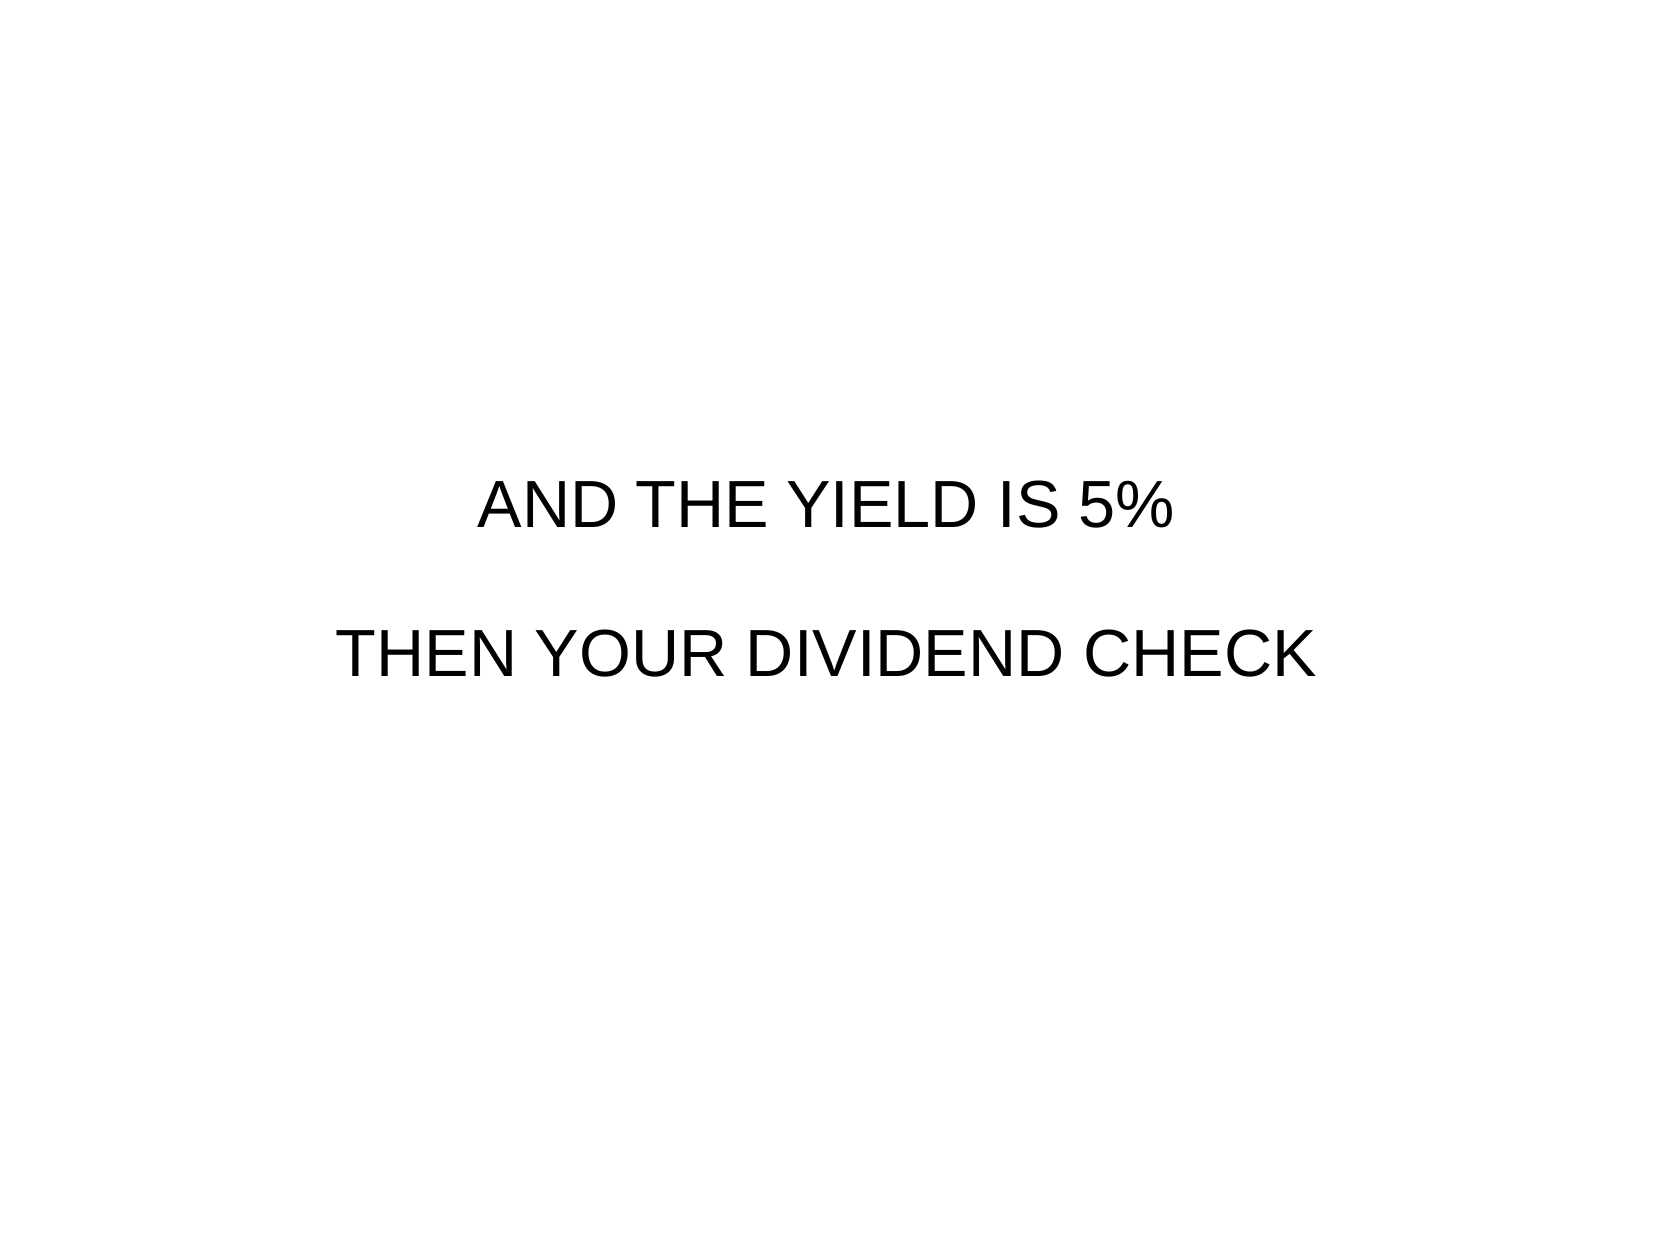

# AND THE YIELD IS 5%
THEN YOUR DIVIDEND CHECK